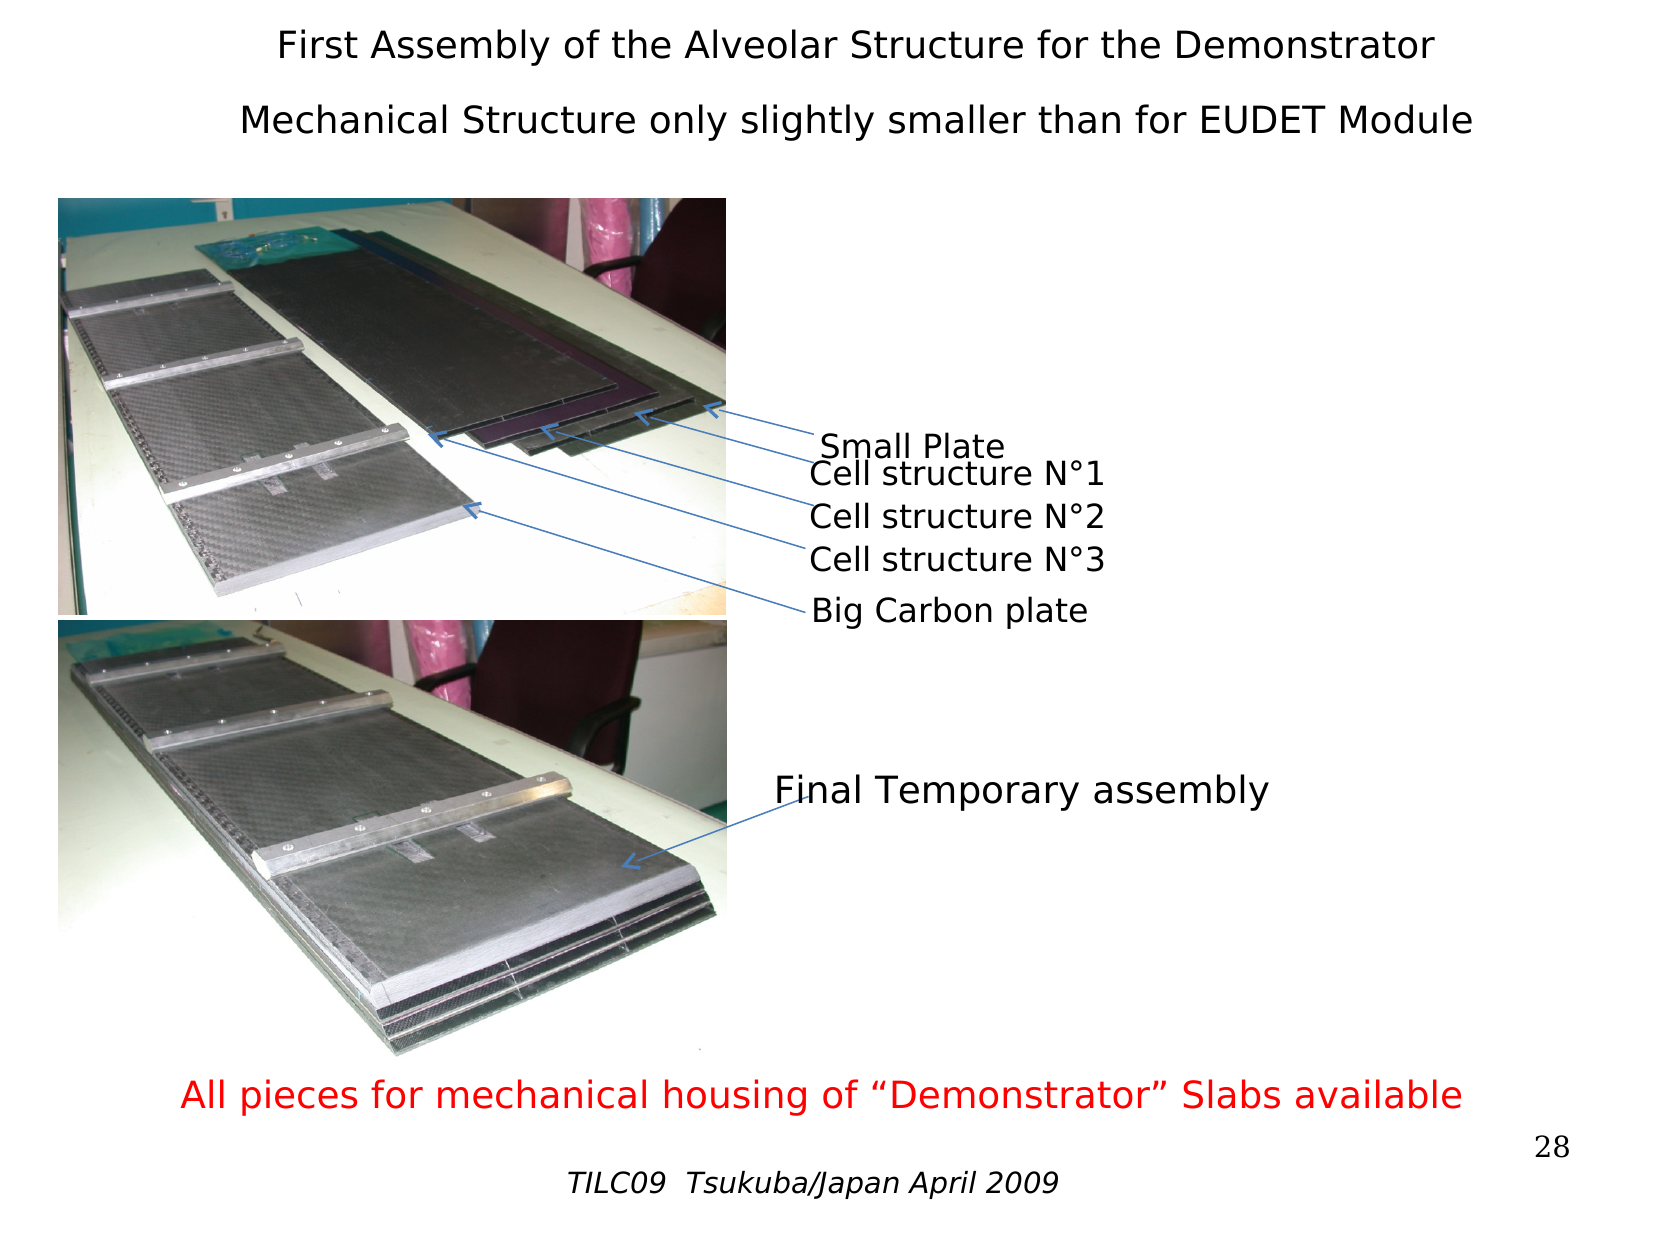

First Assembly of the Alveolar Structure for the Demonstrator
Mechanical Structure only slightly smaller than for EUDET Module
Small Plate
Cell structure N°1
Cell structure N°2
Cell structure N°3
Big Carbon plate
Final Temporary assembly
All pieces for mechanical housing of “Demonstrator” Slabs available
28